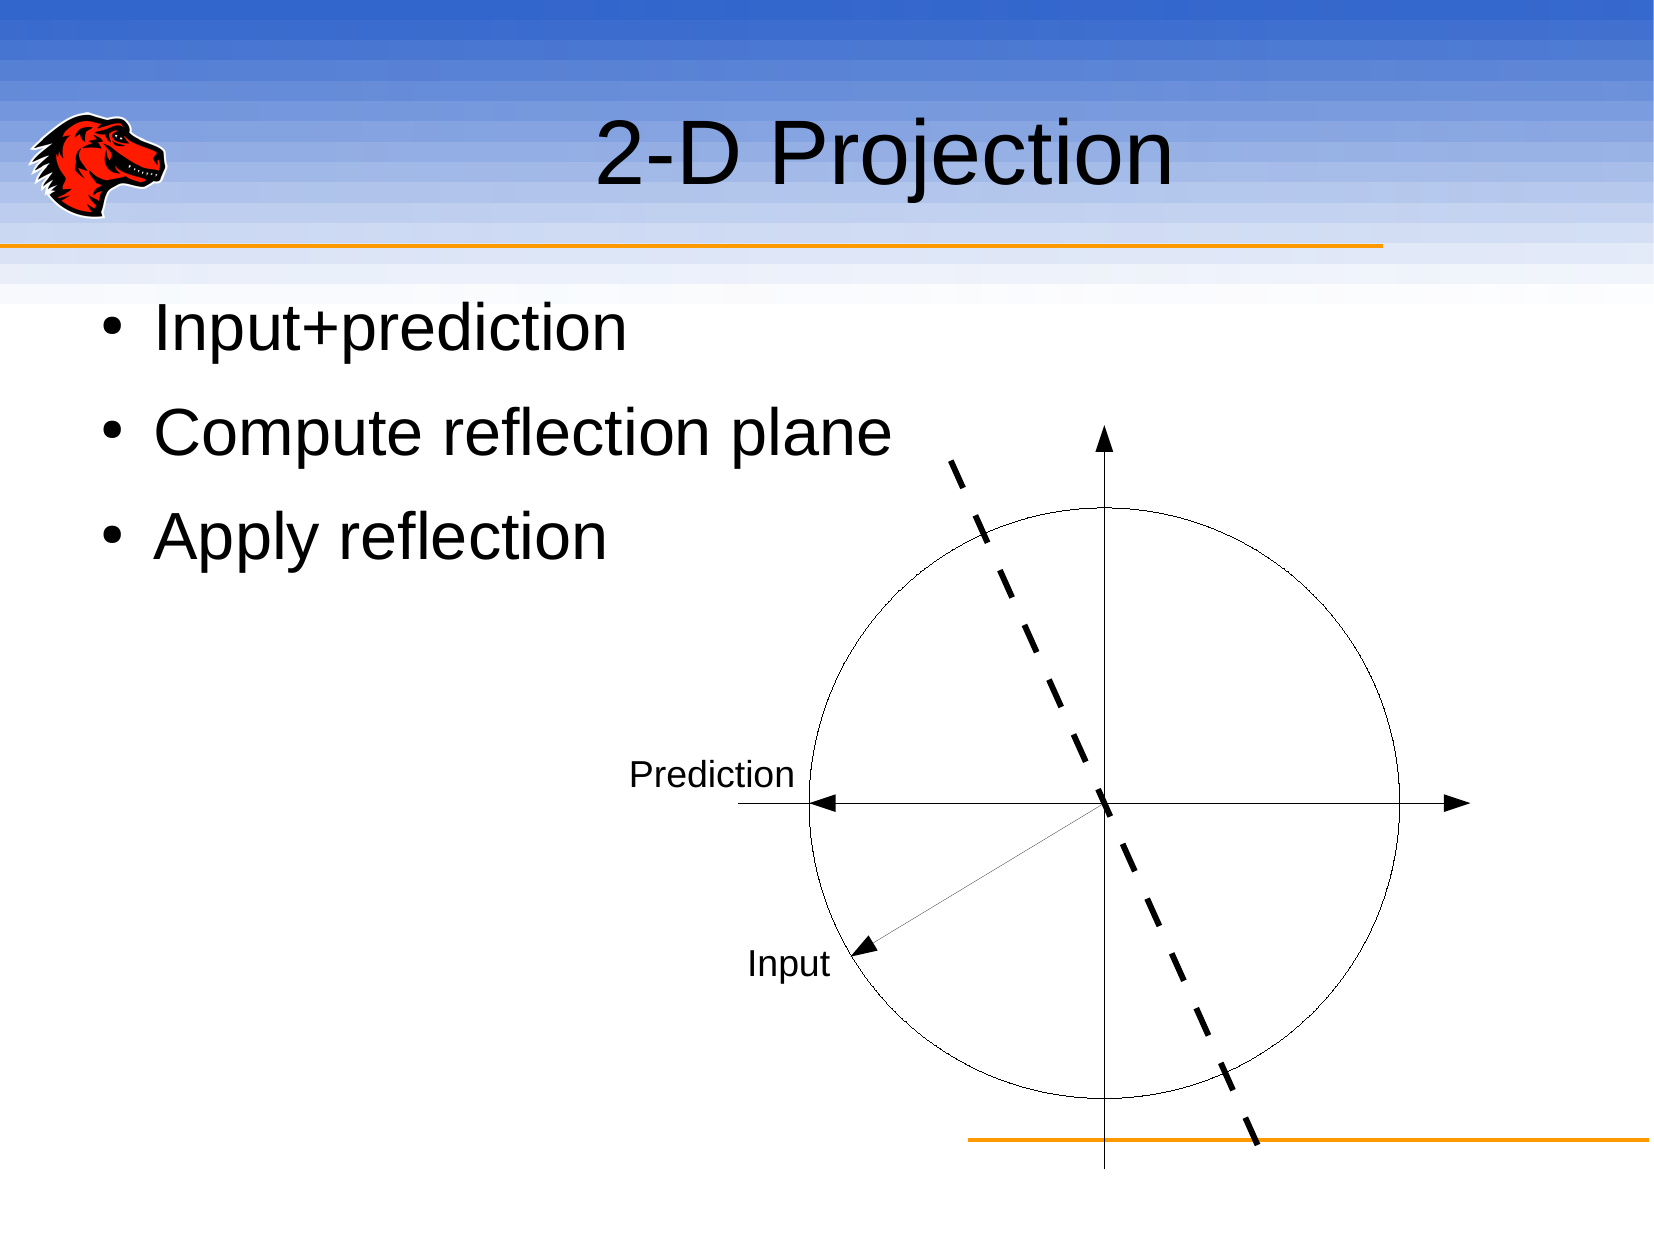

# 2-D Projection
Input+prediction
Compute reflection plane
Apply reflection
Prediction
Input